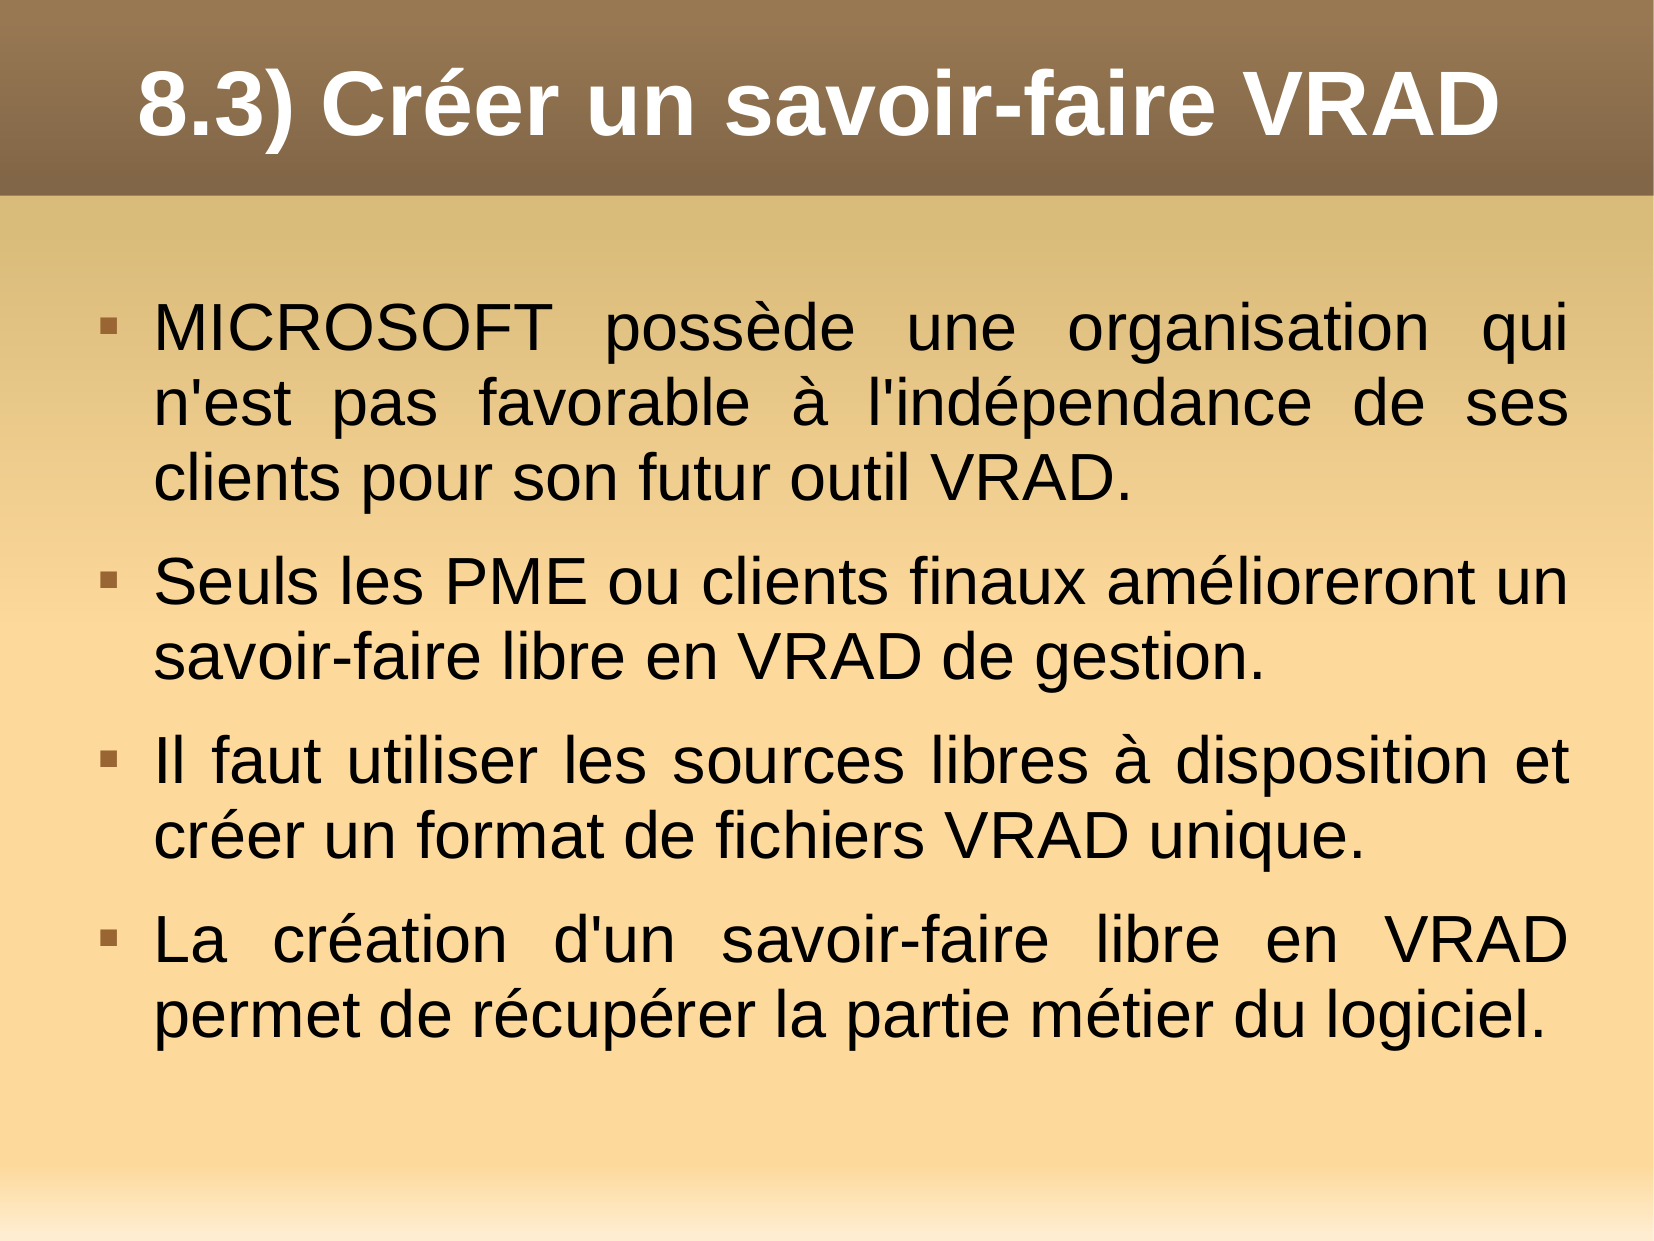

# 8.3) Créer un savoir-faire VRAD
MICROSOFT possède une organisation qui n'est pas favorable à l'indépendance de ses clients pour son futur outil VRAD.
Seuls les PME ou clients finaux amélioreront un savoir-faire libre en VRAD de gestion.
Il faut utiliser les sources libres à disposition et créer un format de fichiers VRAD unique.
La création d'un savoir-faire libre en VRAD permet de récupérer la partie métier du logiciel.